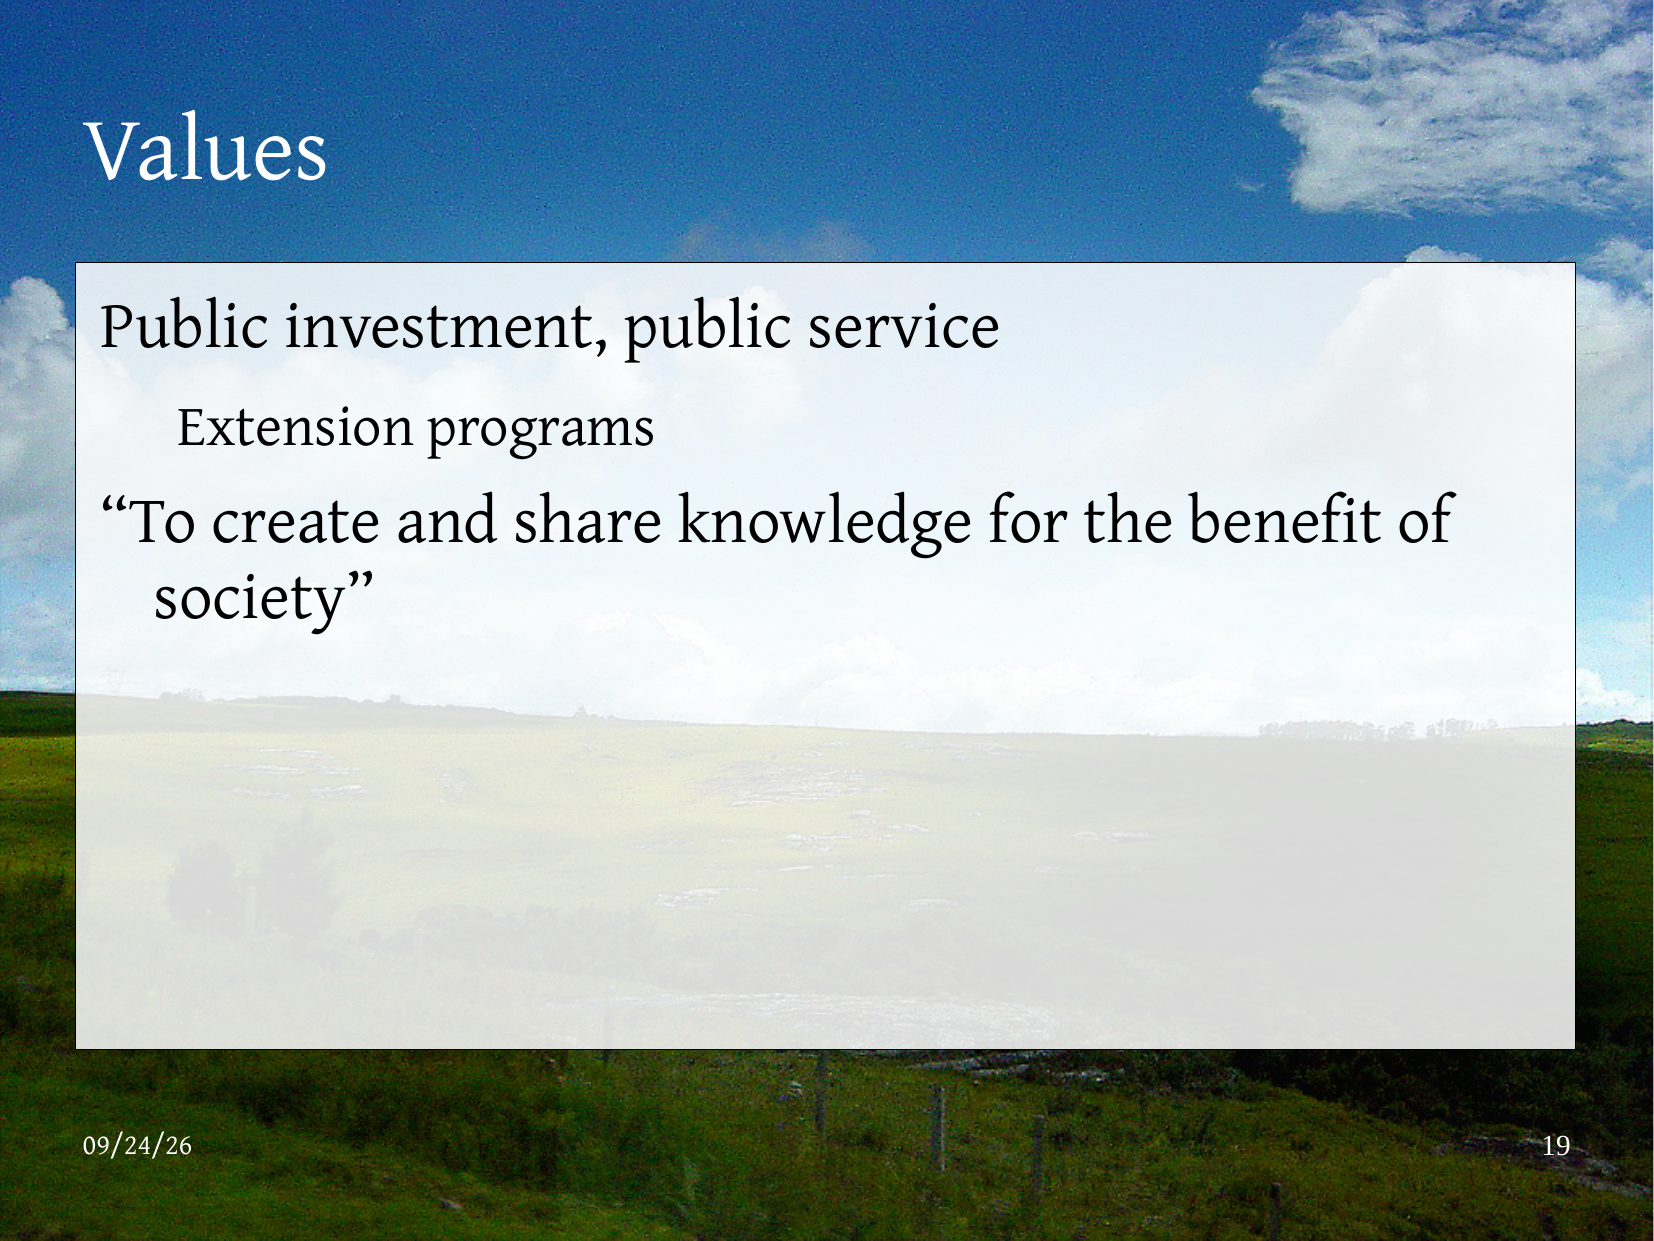

# Values
Public investment, public service
Extension programs
“To create and share knowledge for the benefit of society”
19